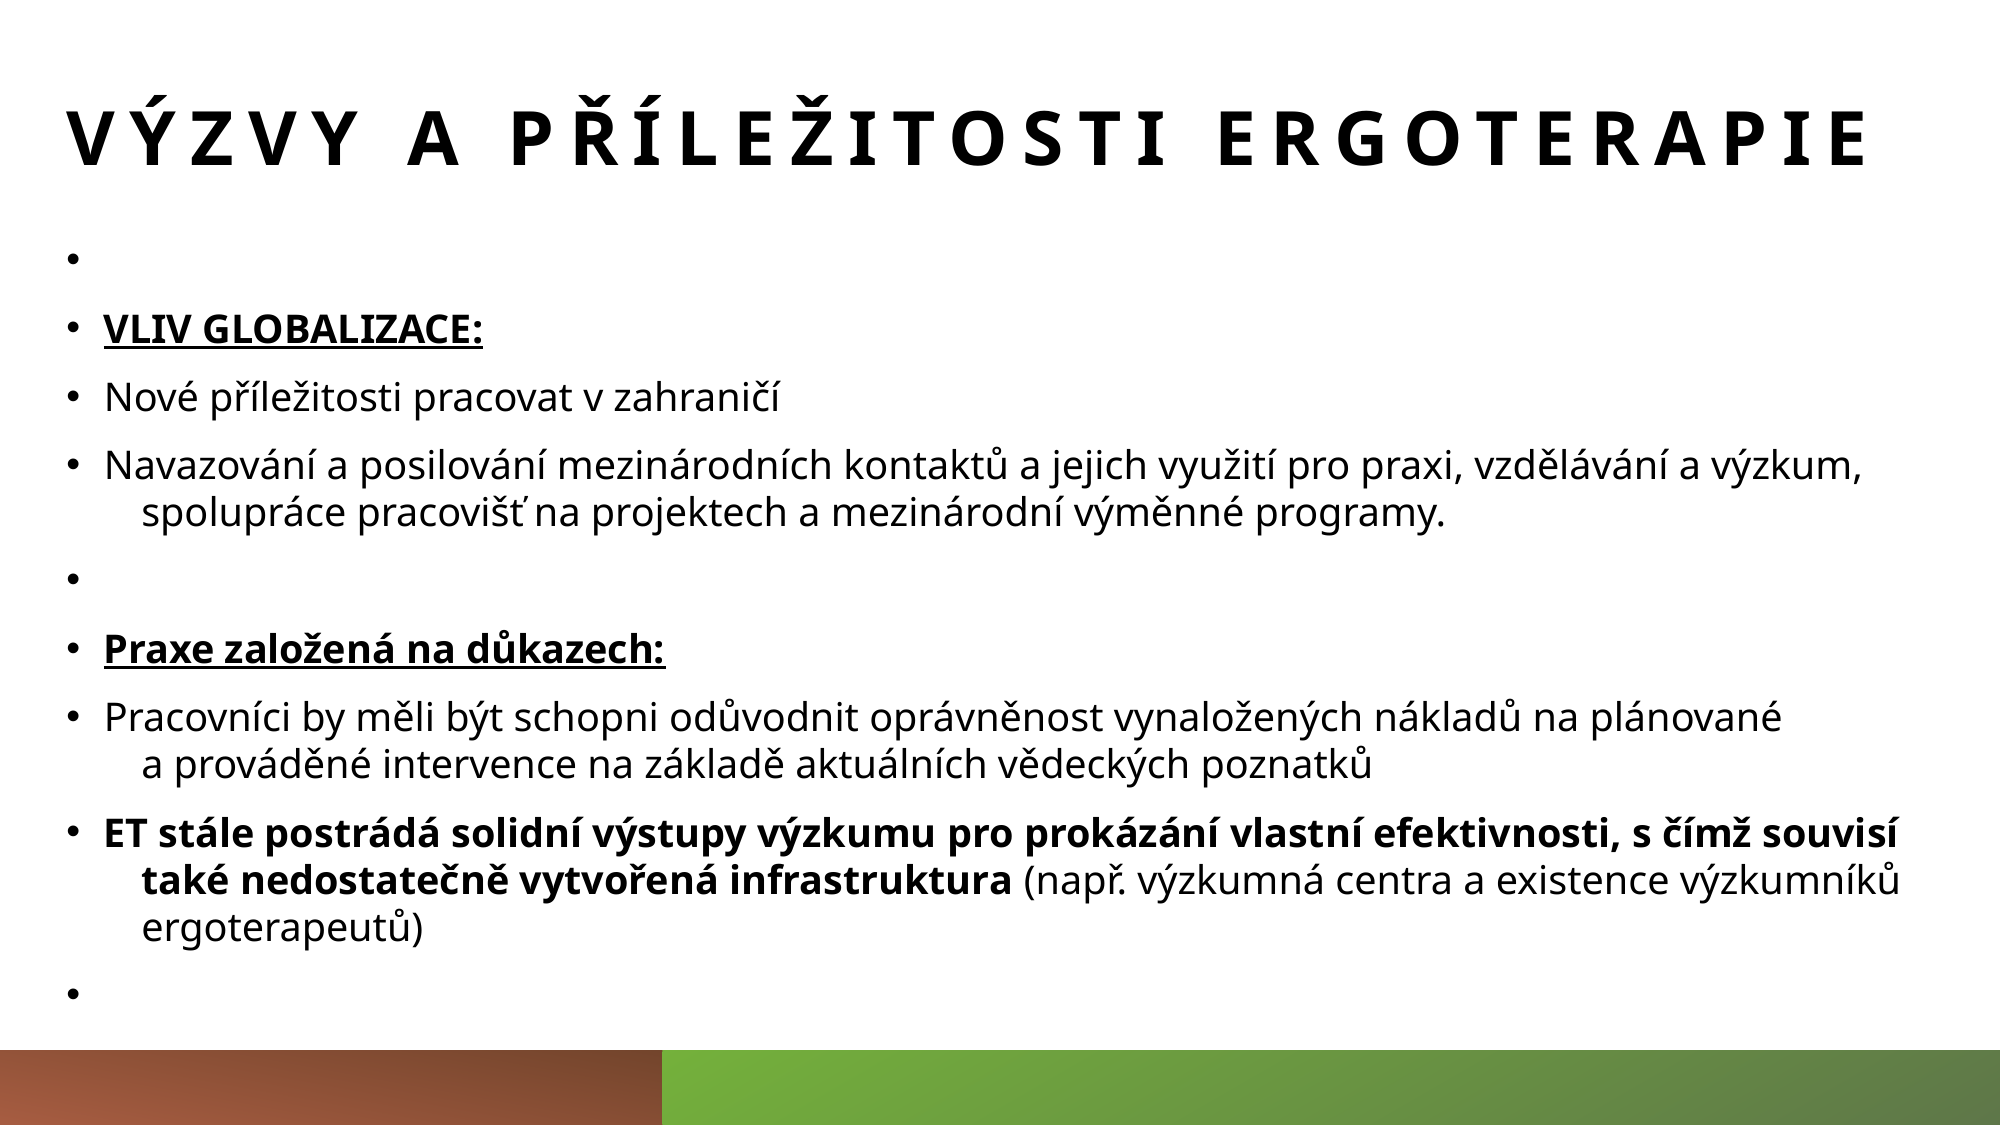

# Výzvy a příležitosti ergoterapie
VLIV GLOBALIZACE:
Nové příležitosti pracovat v zahraničí
Navazování a posilování mezinárodních kontaktů a jejich využití pro praxi, vzdělávání a výzkum, spolupráce pracovišť na projektech a mezinárodní výměnné programy.
Praxe založená na důkazech:
Pracovníci by měli být schopni odůvodnit oprávněnost vynaložených nákladů na plánované a prováděné intervence na základě aktuálních vědeckých poznatků
ET stále postrádá solidní výstupy výzkumu pro prokázání vlastní efektivnosti, s čímž souvisí také nedostatečně vytvořená infrastruktura (např. výzkumná centra a existence výzkumníků ergoterapeutů)